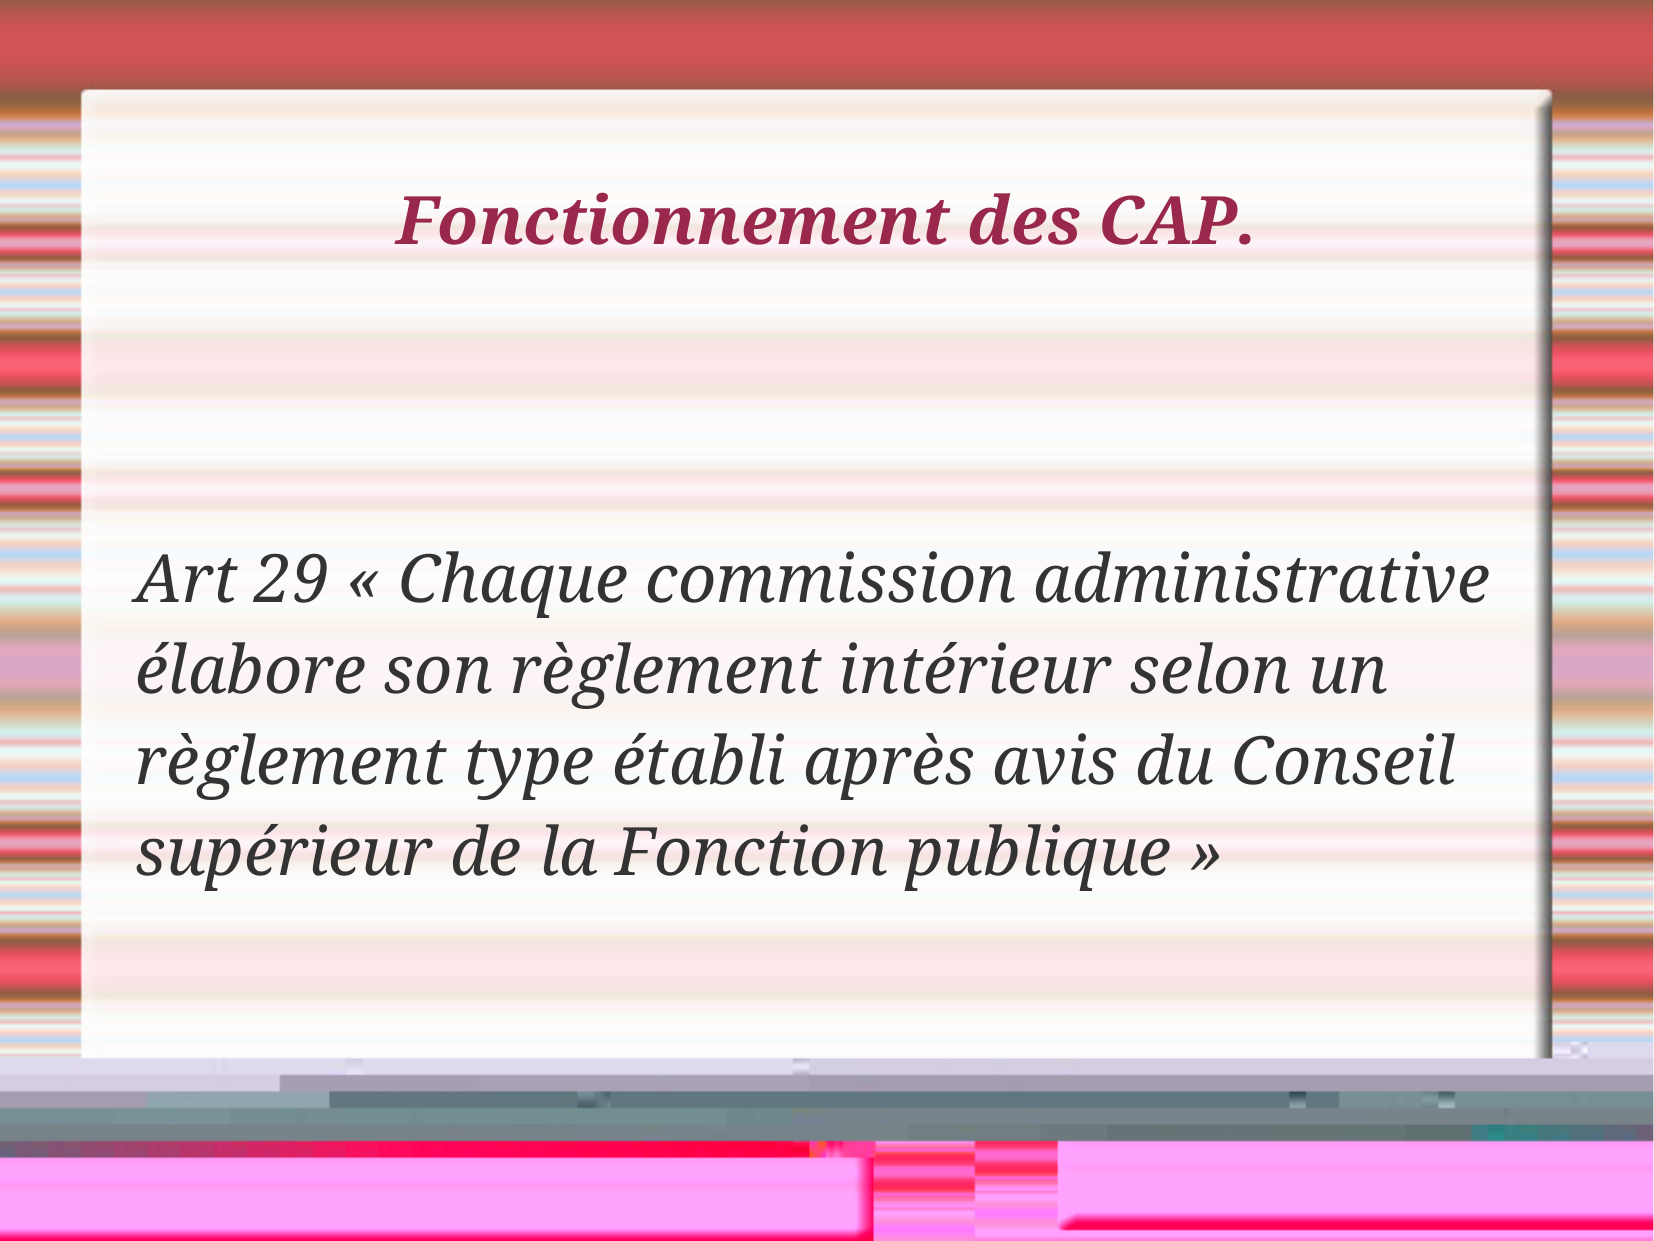

# Fonctionnement des CAP.
Art 29 « Chaque commission administrative élabore son règlement intérieur selon un règlement type établi après avis du Conseil supérieur de la Fonction publique »